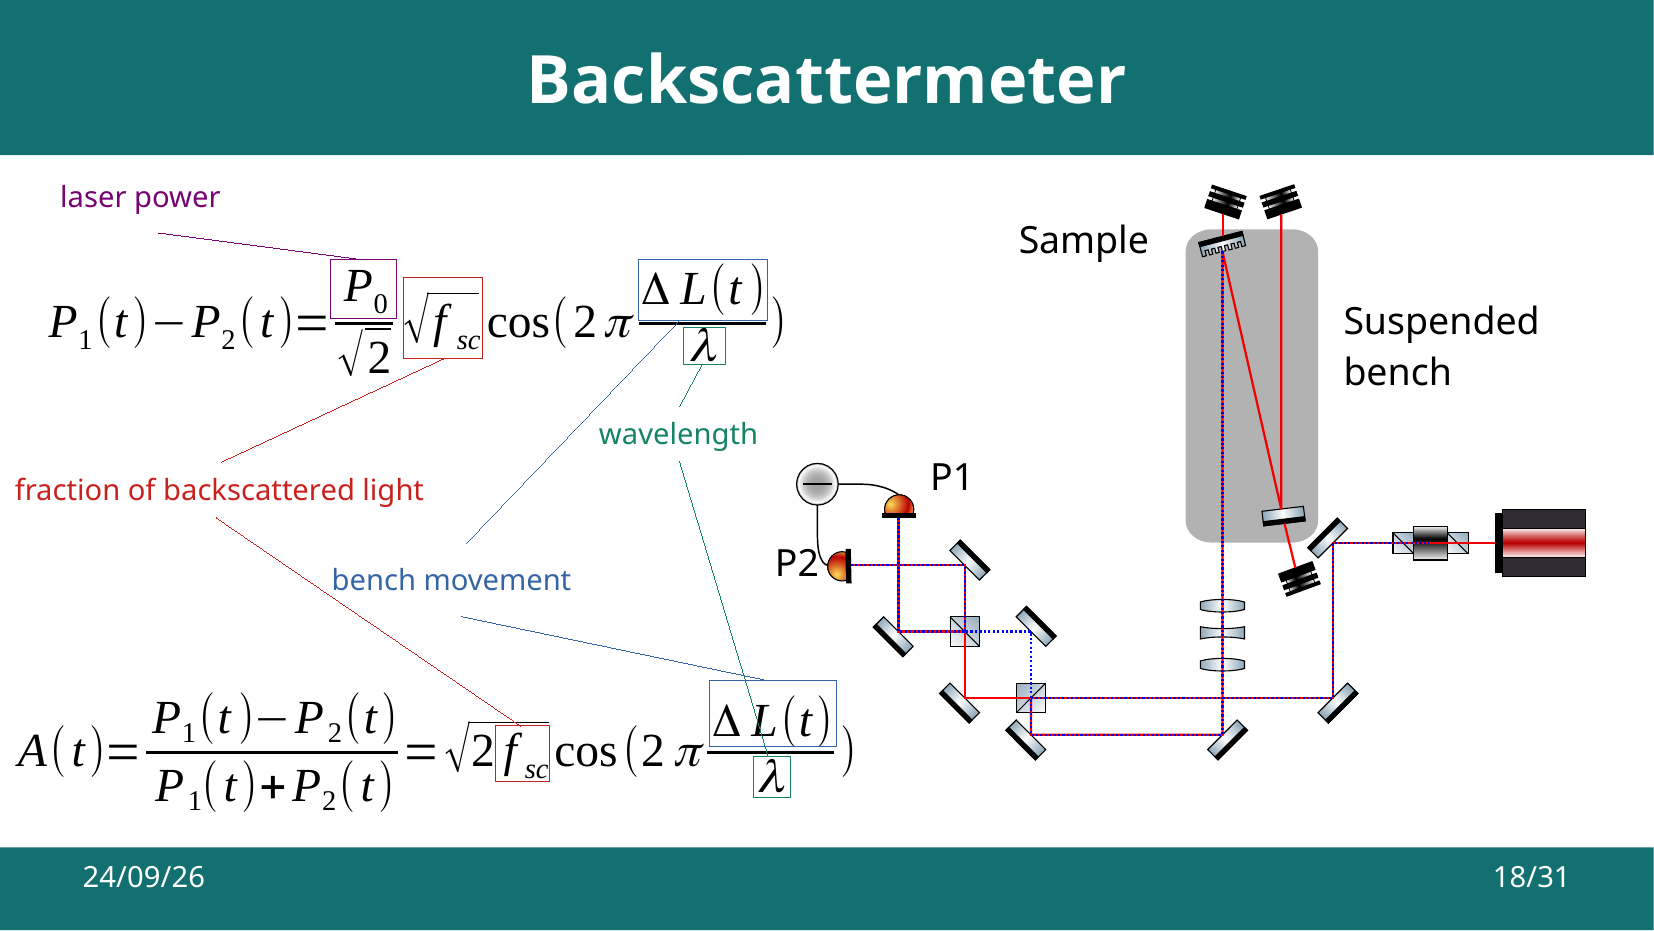

# Backscattermeter
laser power
Sample
Suspended bench
wavelength
P1
fraction of backscattered light
P2
bench movement
18